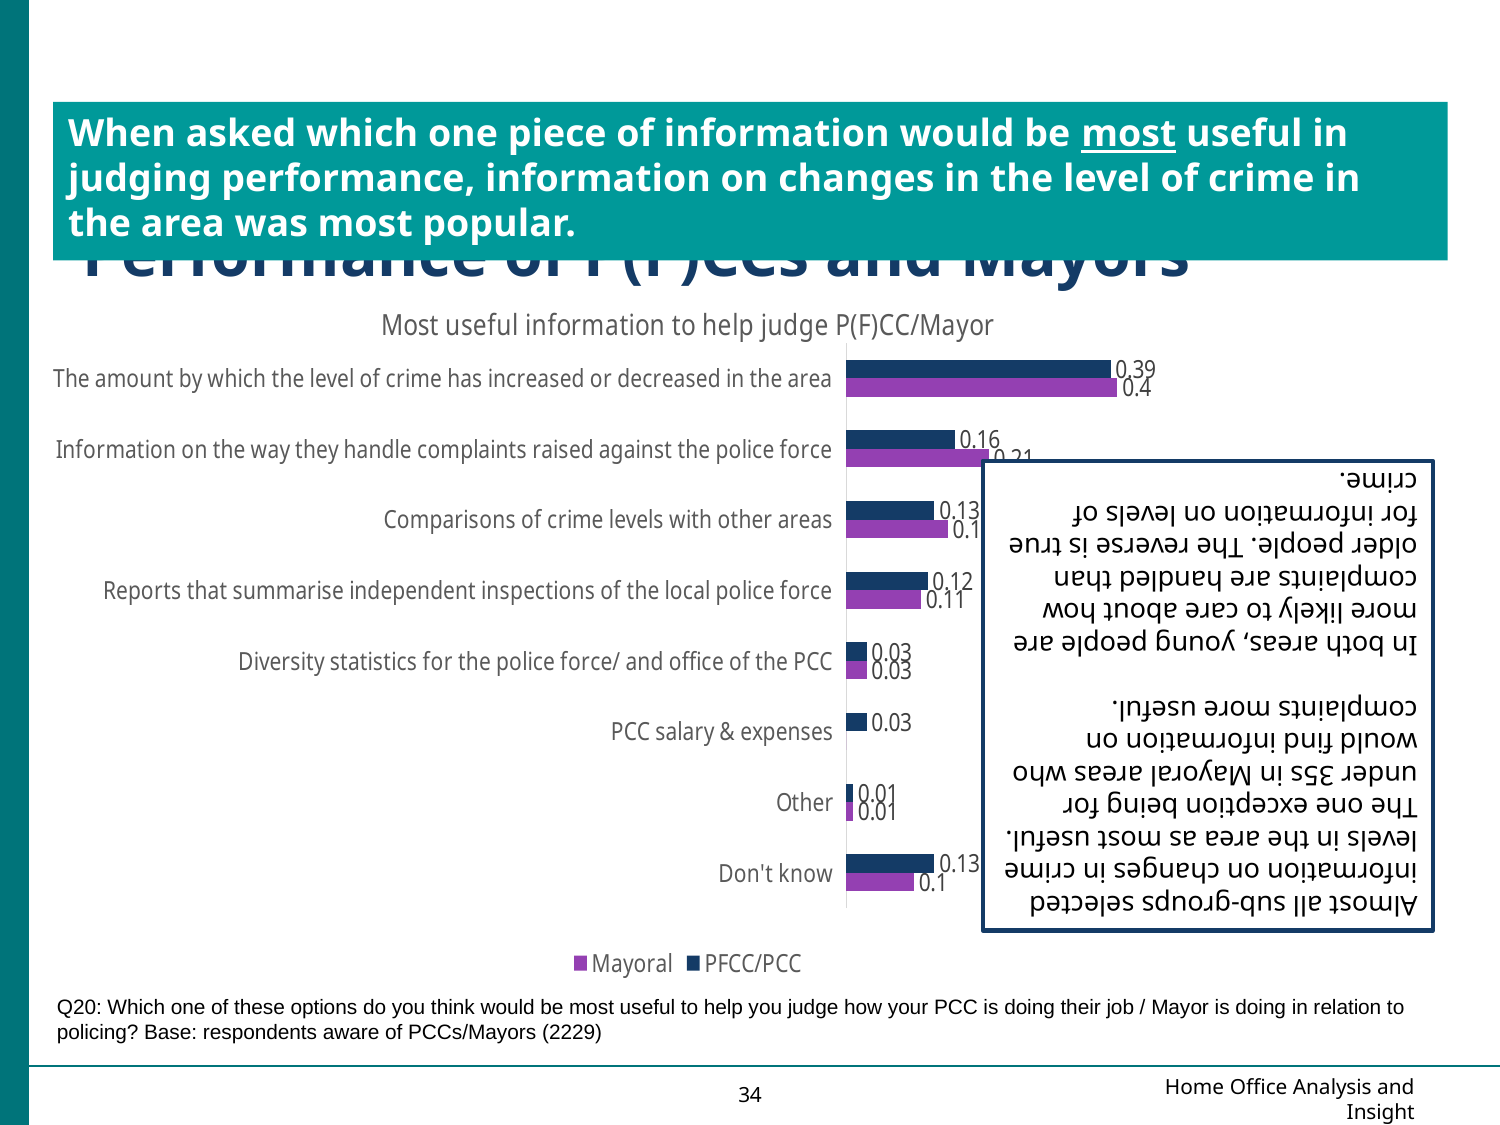

When asked which one piece of information would be most useful in judging performance, information on changes in the level of crime in the area was most popular.
# Performance of P(F)CCs and Mayors
### Chart: Most useful information to help judge P(F)CC/Mayor
| Category | PFCC/PCC | Mayoral |
|---|---|---|
| The amount by which the level of crime has increased or decreased in the area | 0.39 | 0.4 |
| Information on the way they handle complaints raised against the police force | 0.16 | 0.21 |
| Comparisons of crime levels with other areas | 0.13 | 0.15 |
| Reports that summarise independent inspections of the local police force | 0.12 | 0.11 |
| Diversity statistics for the police force/ and office of the PCC | 0.03 | 0.03 |
| PCC salary & expenses | 0.03 | 0.0 |
| Other | 0.01 | 0.01 |
| Don't know | 0.13 | 0.1 |Almost all sub-groups selected information on changes in crime levels in the area as most useful. The one exception being for under 35s in Mayoral areas who would find information on complaints more useful.
In both areas, young people are more likely to care about how complaints are handled than older people. The reverse is true for information on levels of crime.
Q20: Which one of these options do you think would be most useful to help you judge how your PCC is doing their job / Mayor is doing in relation to policing? Base: respondents aware of PCCs/Mayors (2229)